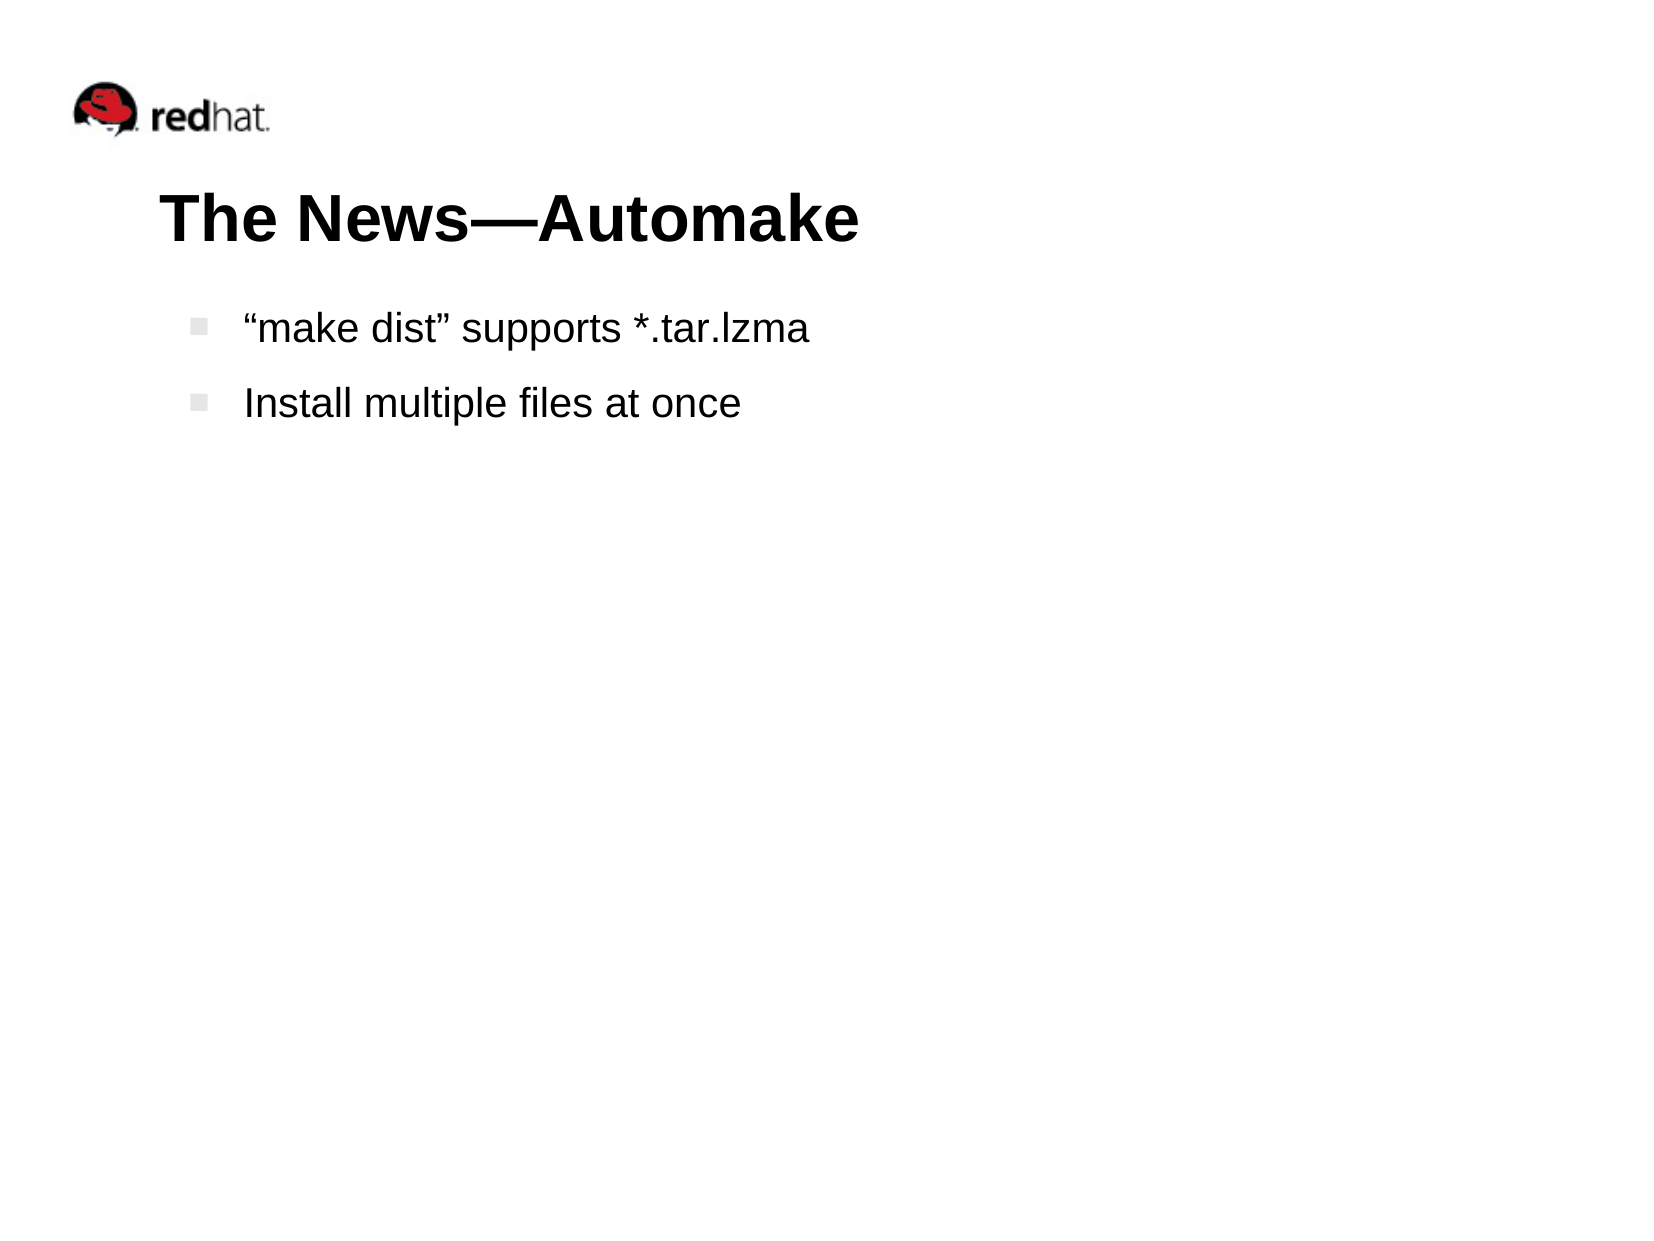

# The News—Automake
“make dist” supports *.tar.lzma
Install multiple files at once